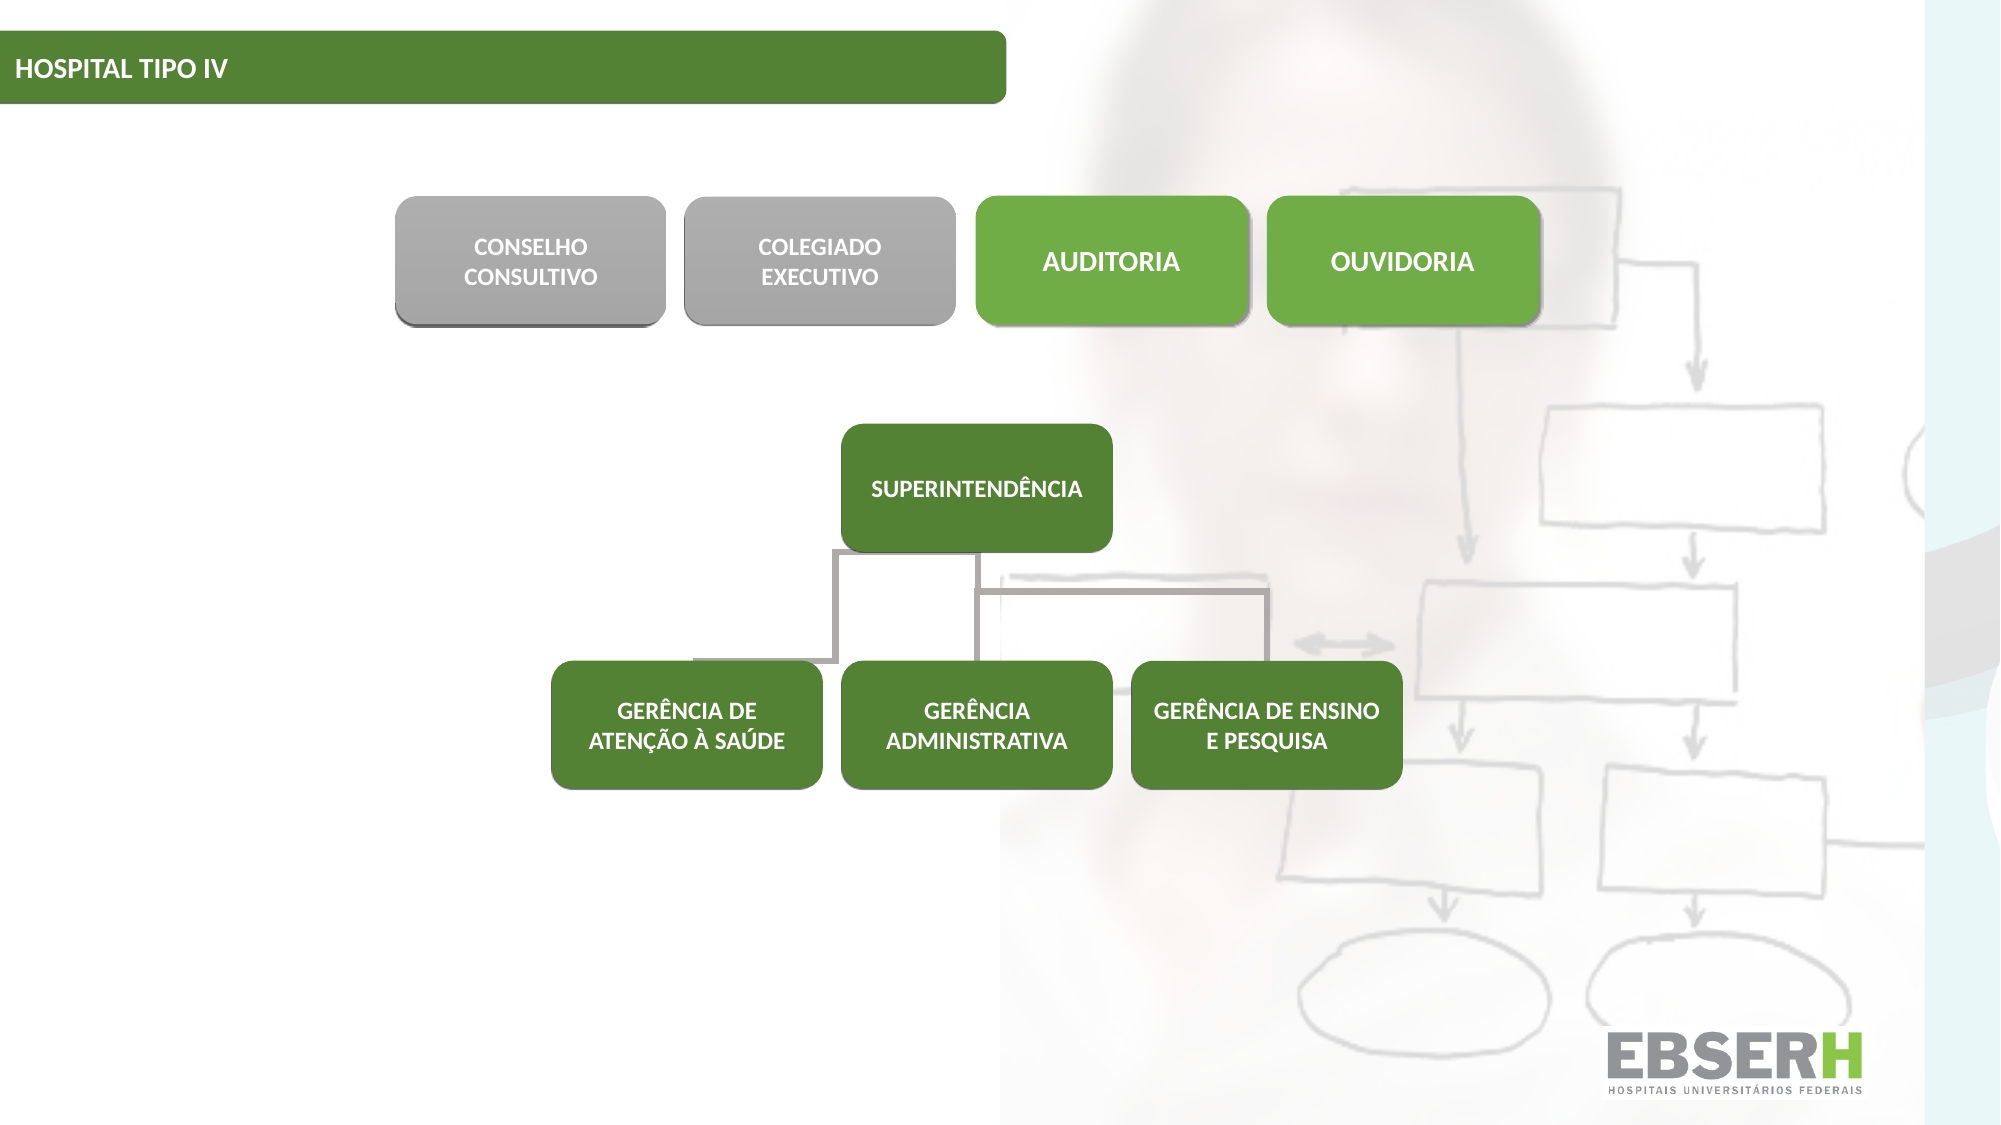

HOSPITAL TIPO IV
CONSELHO CONSULTIVO
AUDITORIA
OUVIDORIA
COLEGIADO EXECUTIVO
SUPERINTENDÊNCIA
GERÊNCIA DE ATENÇÃO À SAÚDE
GERÊNCIA ADMINISTRATIVA
GERÊNCIA DE ENSINO E PESQUISA